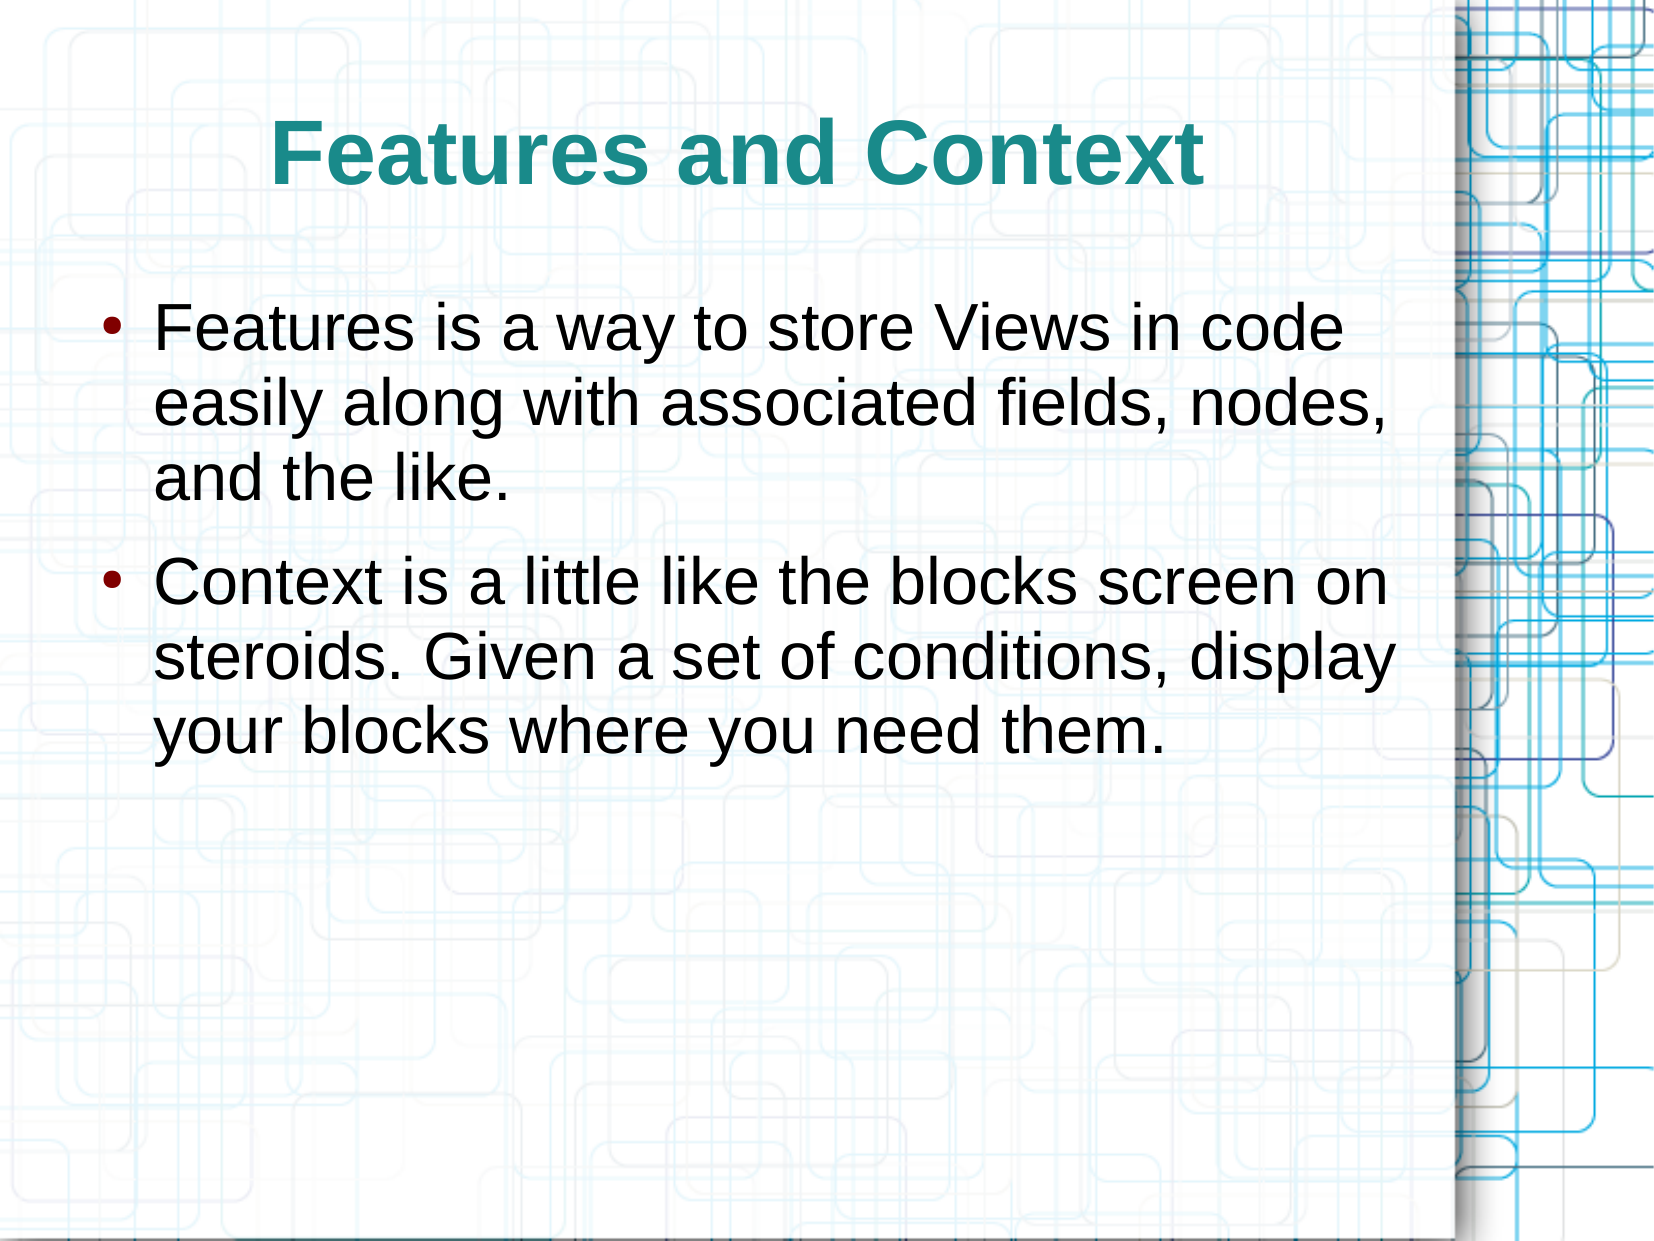

# Features and Context
Features is a way to store Views in code easily along with associated fields, nodes, and the like.
Context is a little like the blocks screen on steroids. Given a set of conditions, display your blocks where you need them.